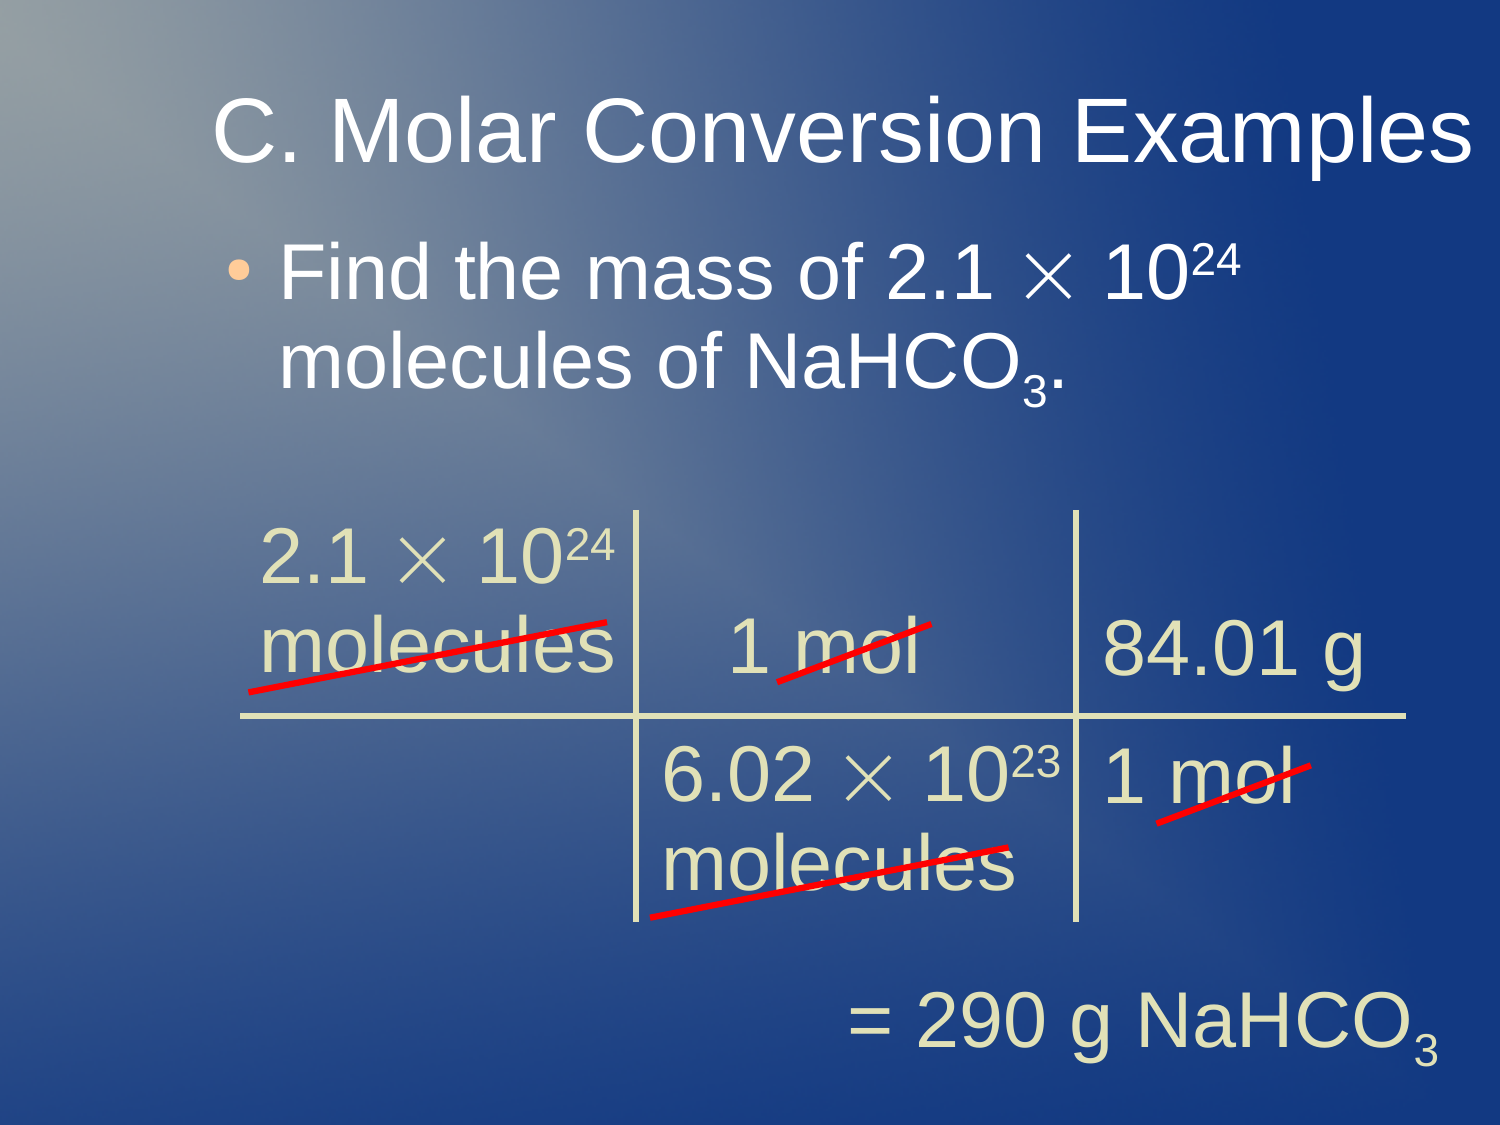

# C. Molar Conversion Examples
Find the mass of 2.1  1024 molecules of NaHCO3.
2.1  1024
molecules
 1 mol
6.02  1023
molecules
84.01 g
1 mol
= 290 g NaHCO3